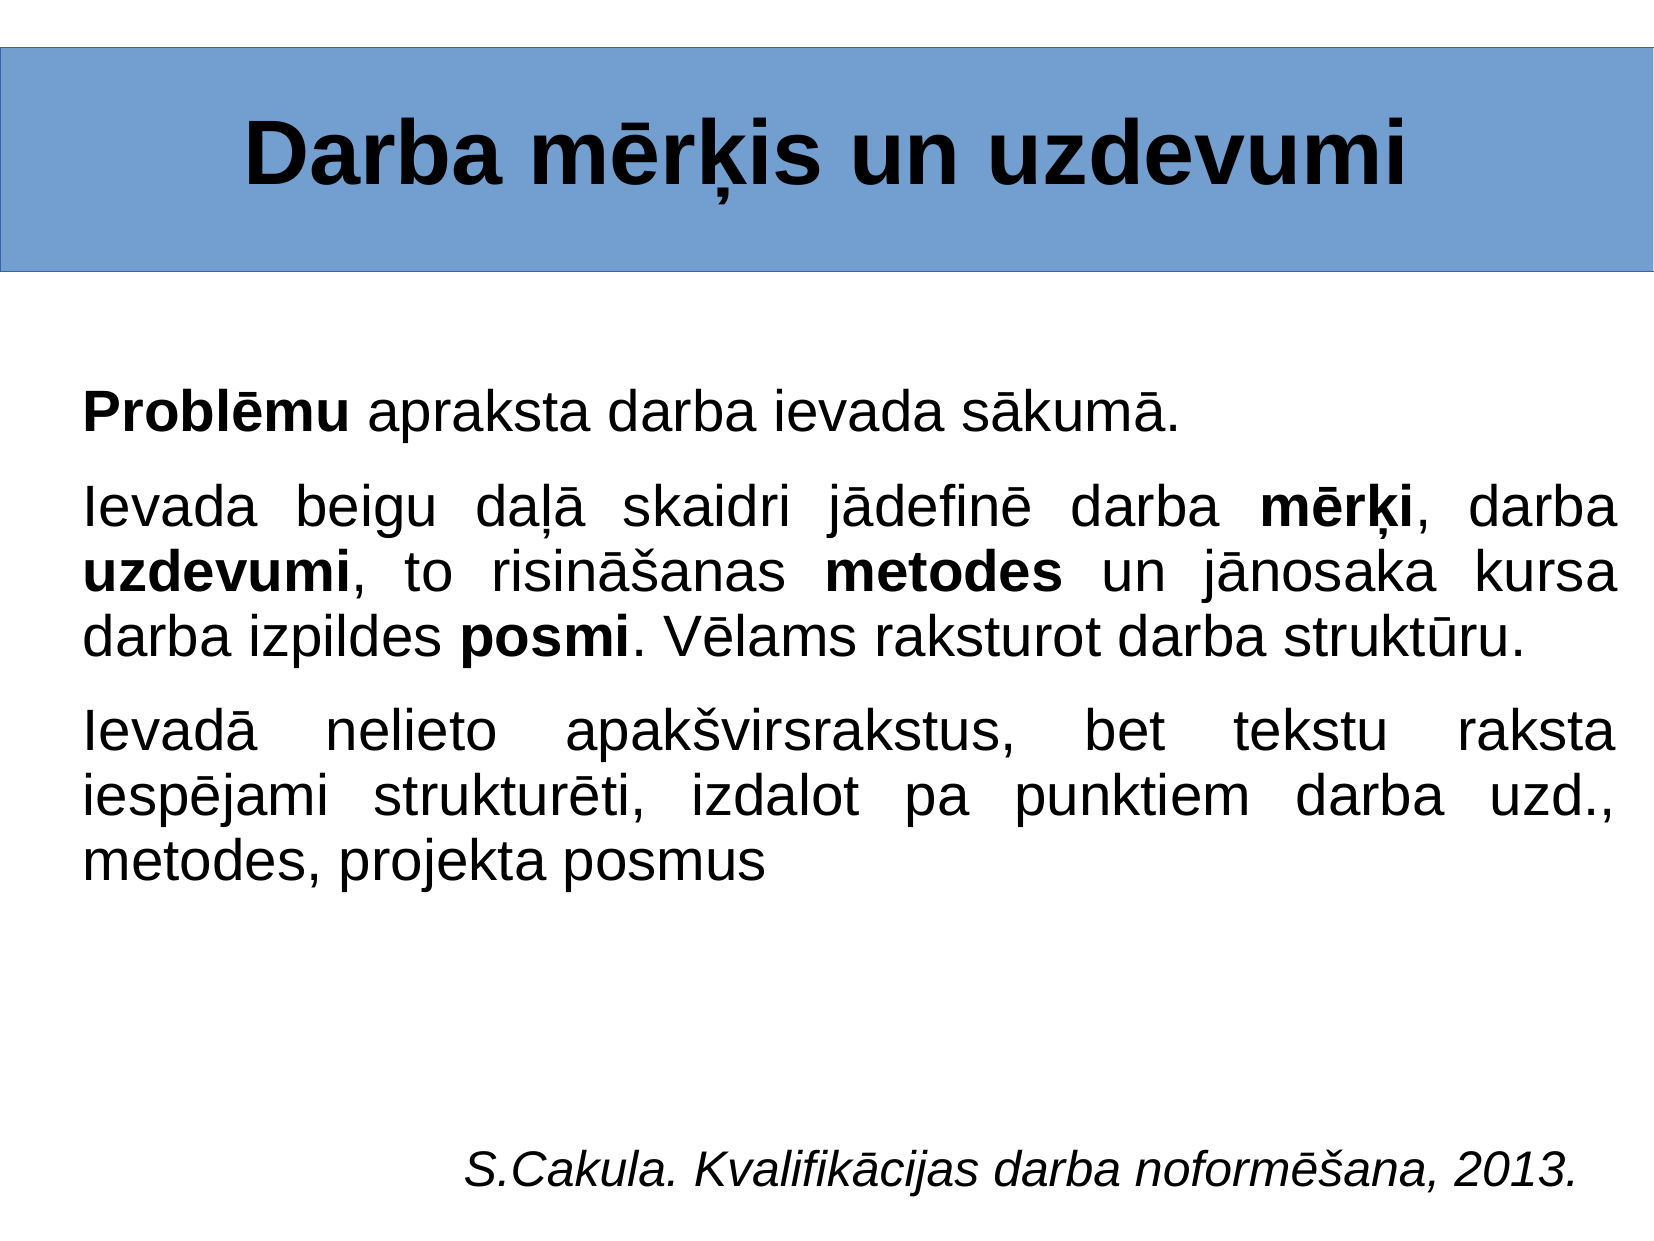

# Darba mērķis un uzdevumi
Problēmu apraksta darba ievada sākumā.
Ievada beigu daļā skaidri jādefinē darba mērķi, darba uzdevumi, to risināšanas metodes un jānosaka kursa darba izpildes posmi. Vēlams raksturot darba struktūru.
Ievadā nelieto apakšvirsrakstus, bet tekstu raksta iespējami strukturēti, izdalot pa punktiem darba uzd., metodes, projekta posmus
S.Cakula. Kvalifikācijas darba noformēšana, 2013.